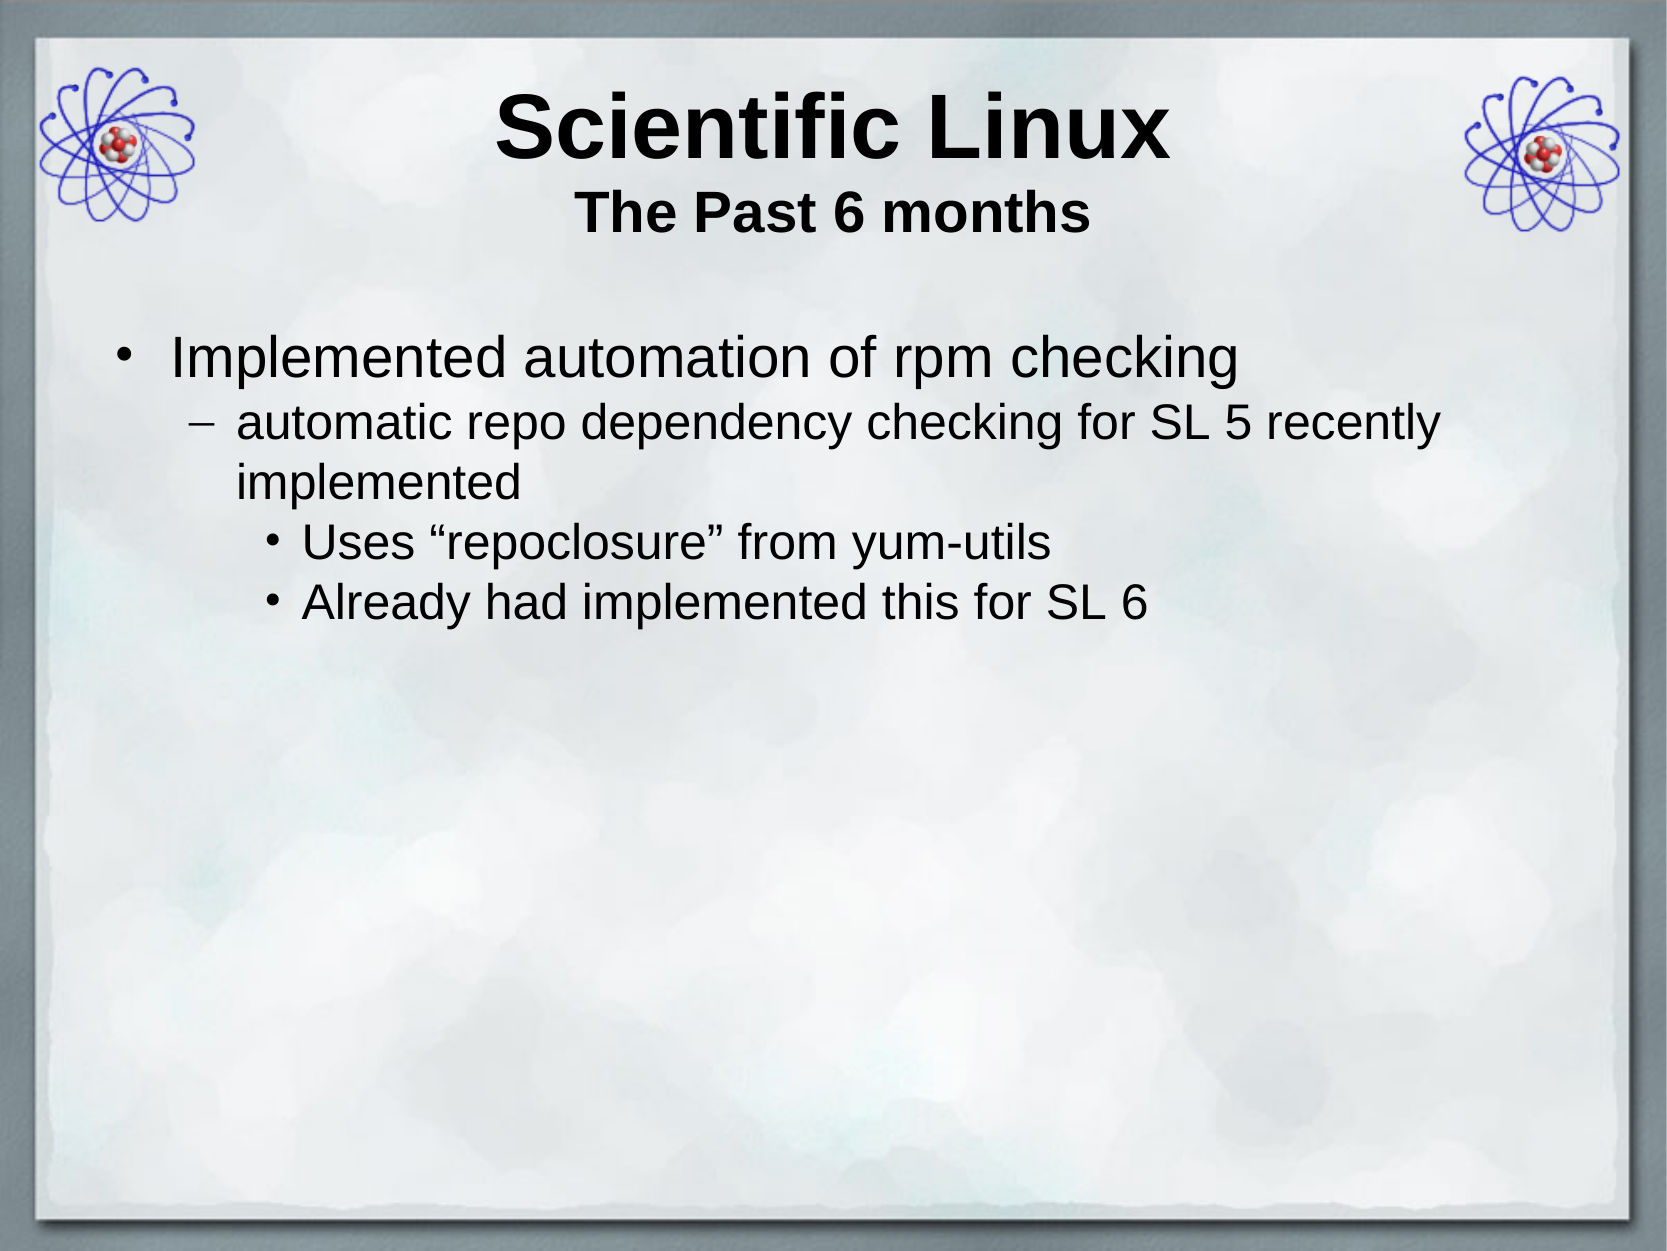

# Scientific Linux The Past 6 months
Implemented automation of rpm checking
automatic repo dependency checking for SL 5 recently implemented
Uses “repoclosure” from yum-utils
Already had implemented this for SL 6